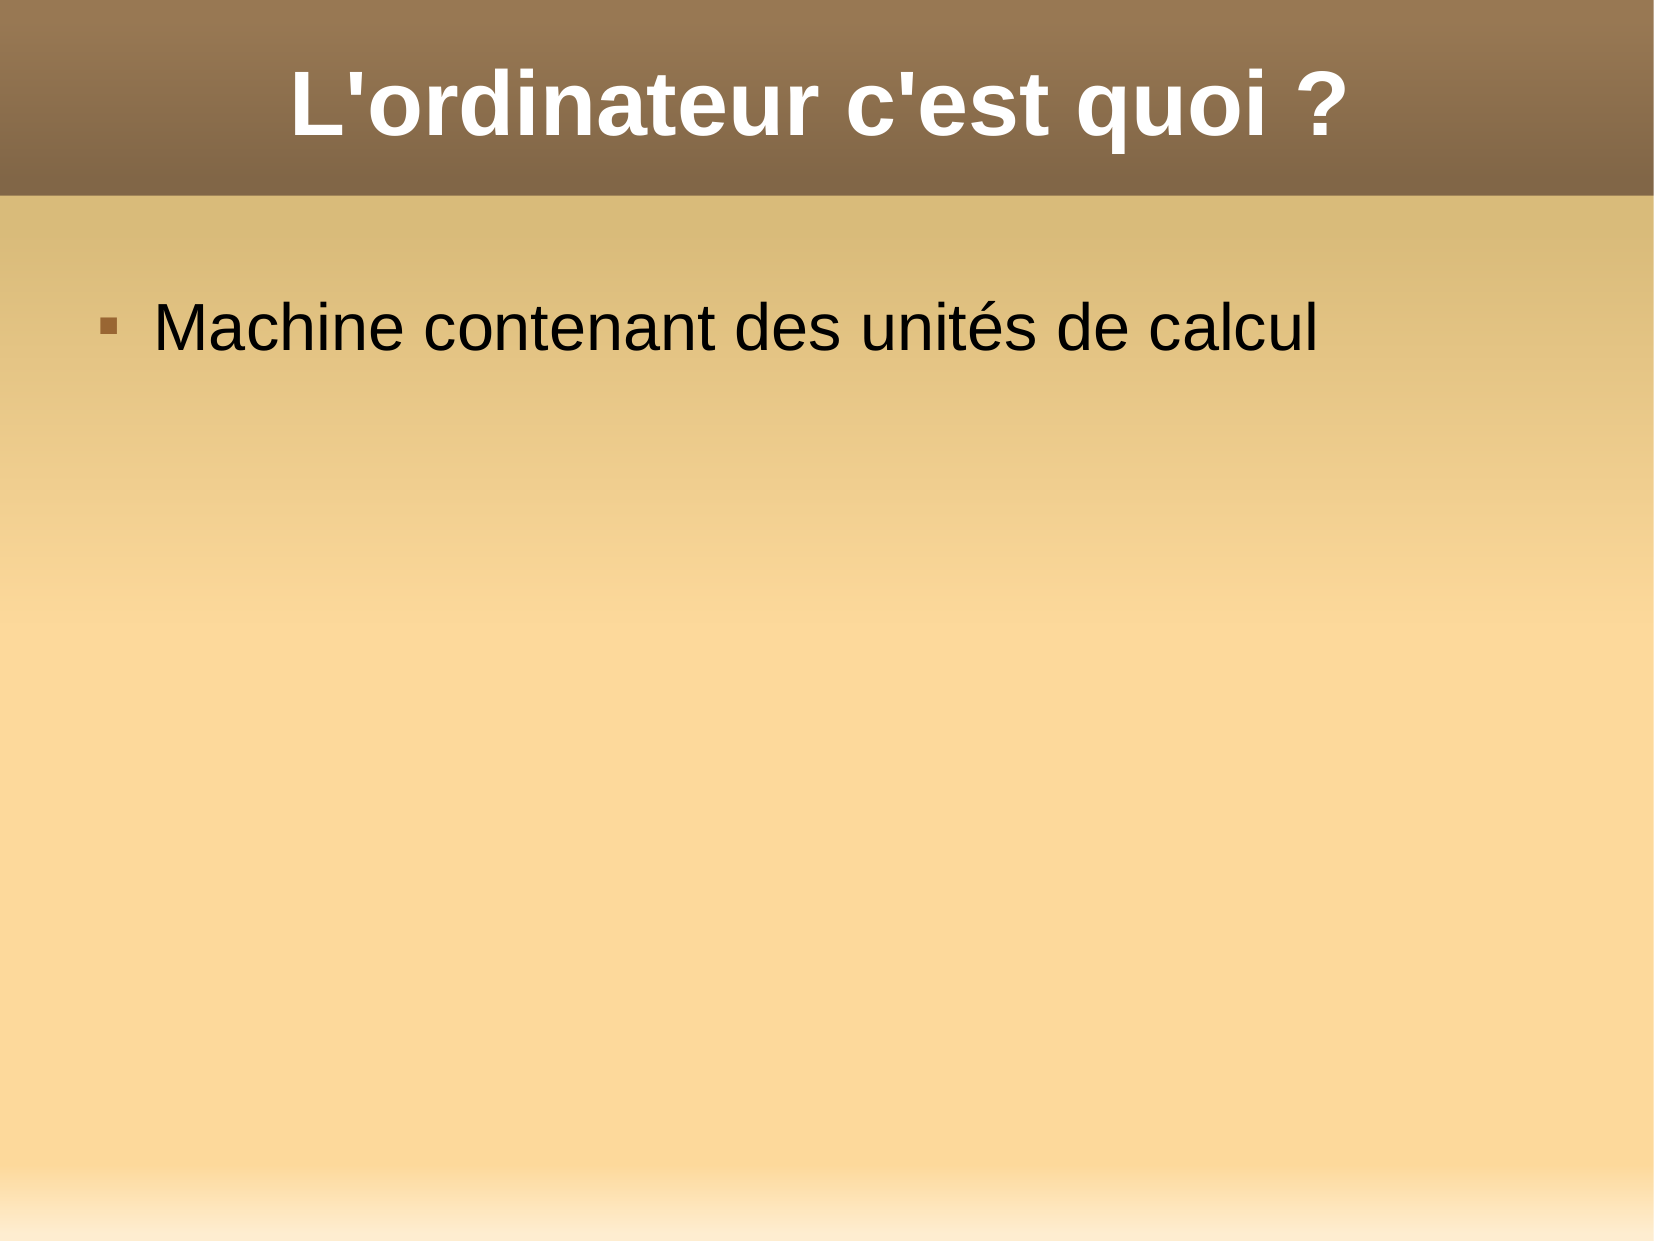

# L'ordinateur c'est quoi ?
Machine contenant des unités de calcul